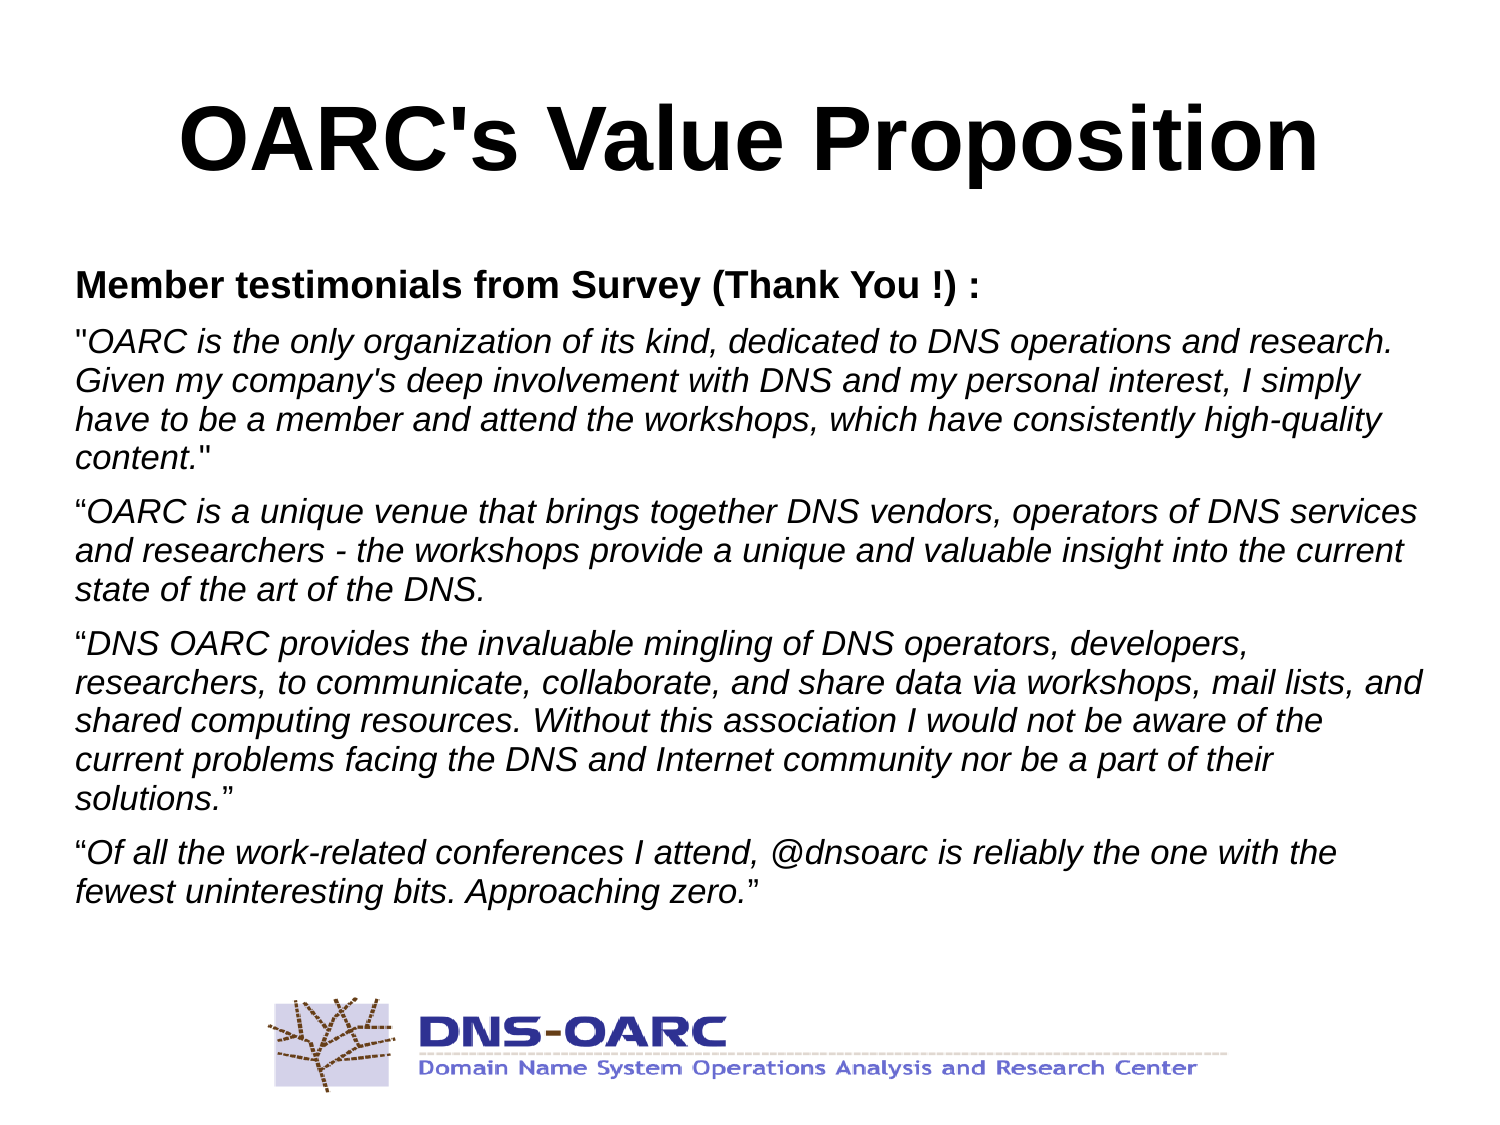

# OARC's Value Proposition
Member testimonials from Survey (Thank You !) :
"OARC is the only organization of its kind, dedicated to DNS operations and research. Given my company's deep involvement with DNS and my personal interest, I simply have to be a member and attend the workshops, which have consistently high-quality content."
“OARC is a unique venue that brings together DNS vendors, operators of DNS services and researchers - the workshops provide a unique and valuable insight into the current state of the art of the DNS.
“DNS OARC provides the invaluable mingling of DNS operators, developers, researchers, to communicate, collaborate, and share data via workshops, mail lists, and shared computing resources. Without this association I would not be aware of the current problems facing the DNS and Internet community nor be a part of their solutions.”
“Of all the work-related conferences I attend, @dnsoarc is reliably the one with the fewest uninteresting bits. Approaching zero.”